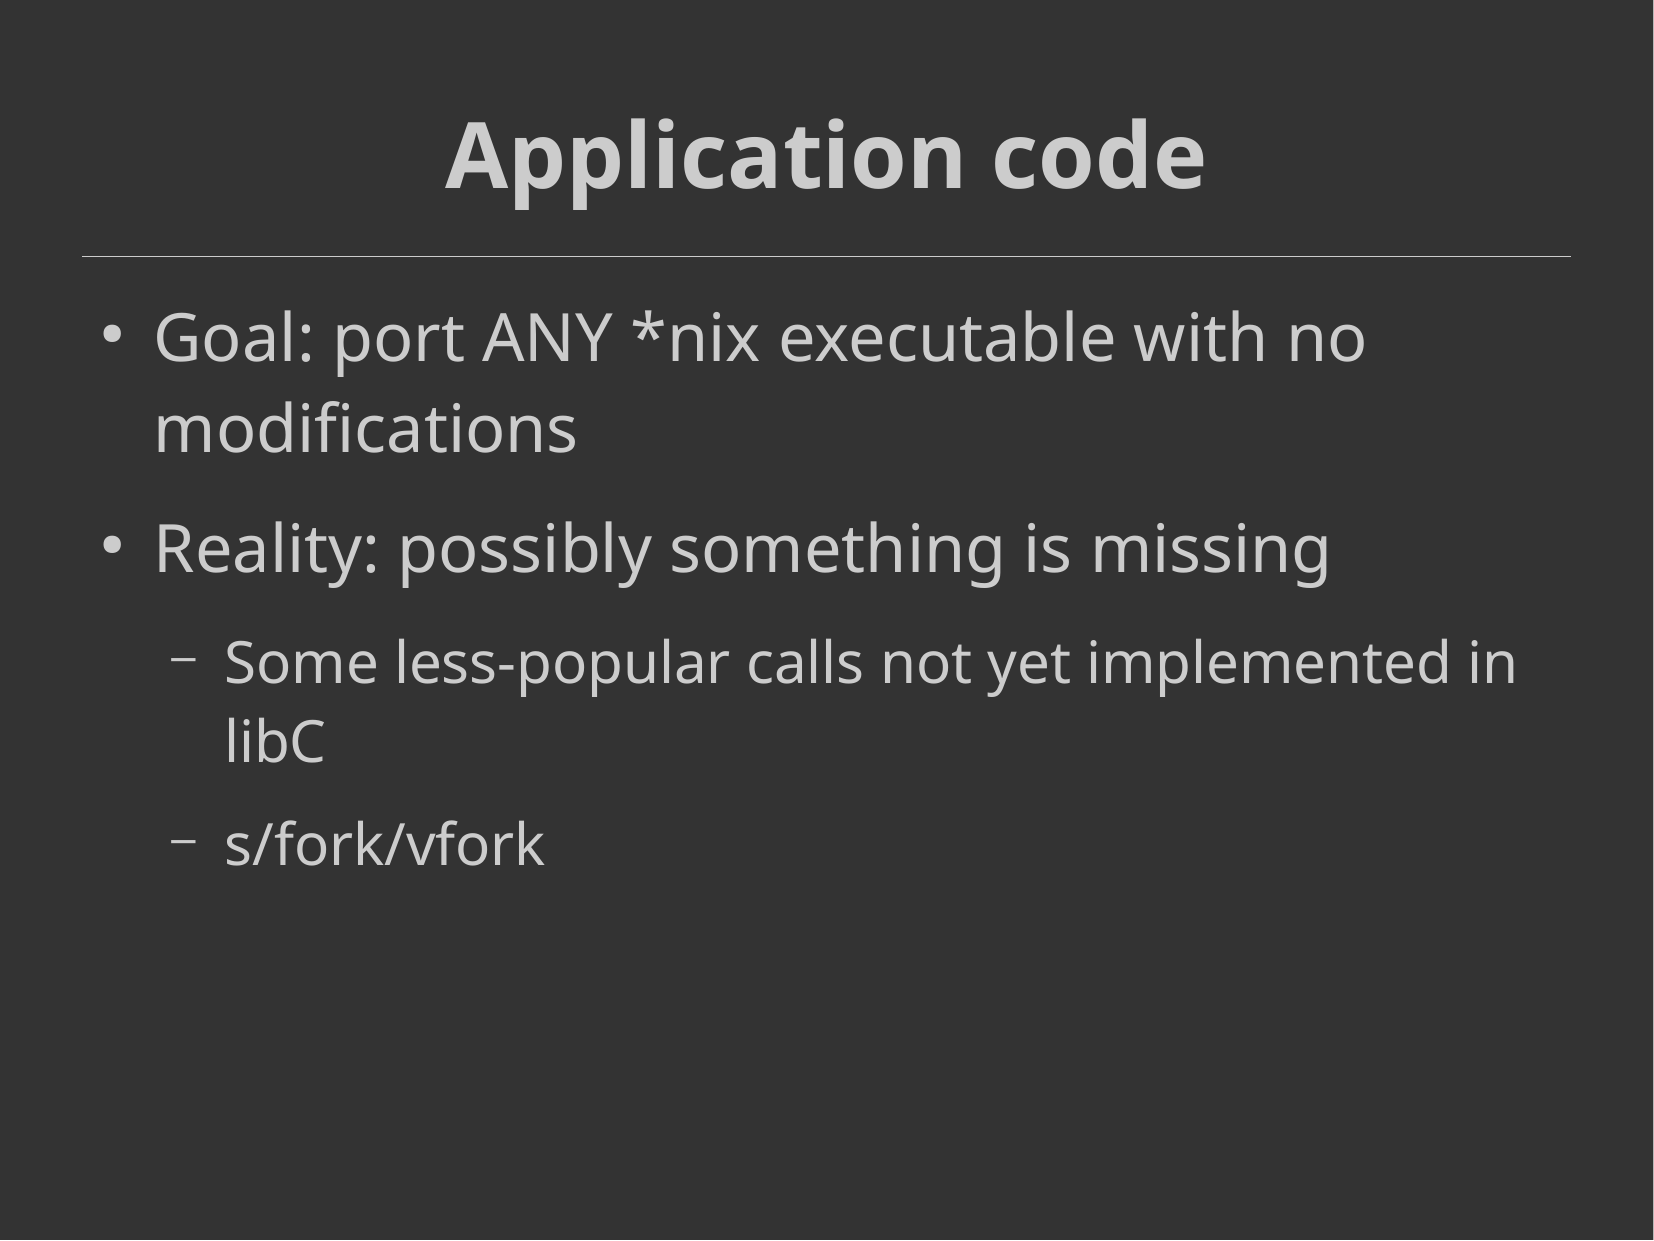

# Application code
Goal: port ANY *nix executable with no modifications
Reality: possibly something is missing
Some less-popular calls not yet implemented in libC
s/fork/vfork